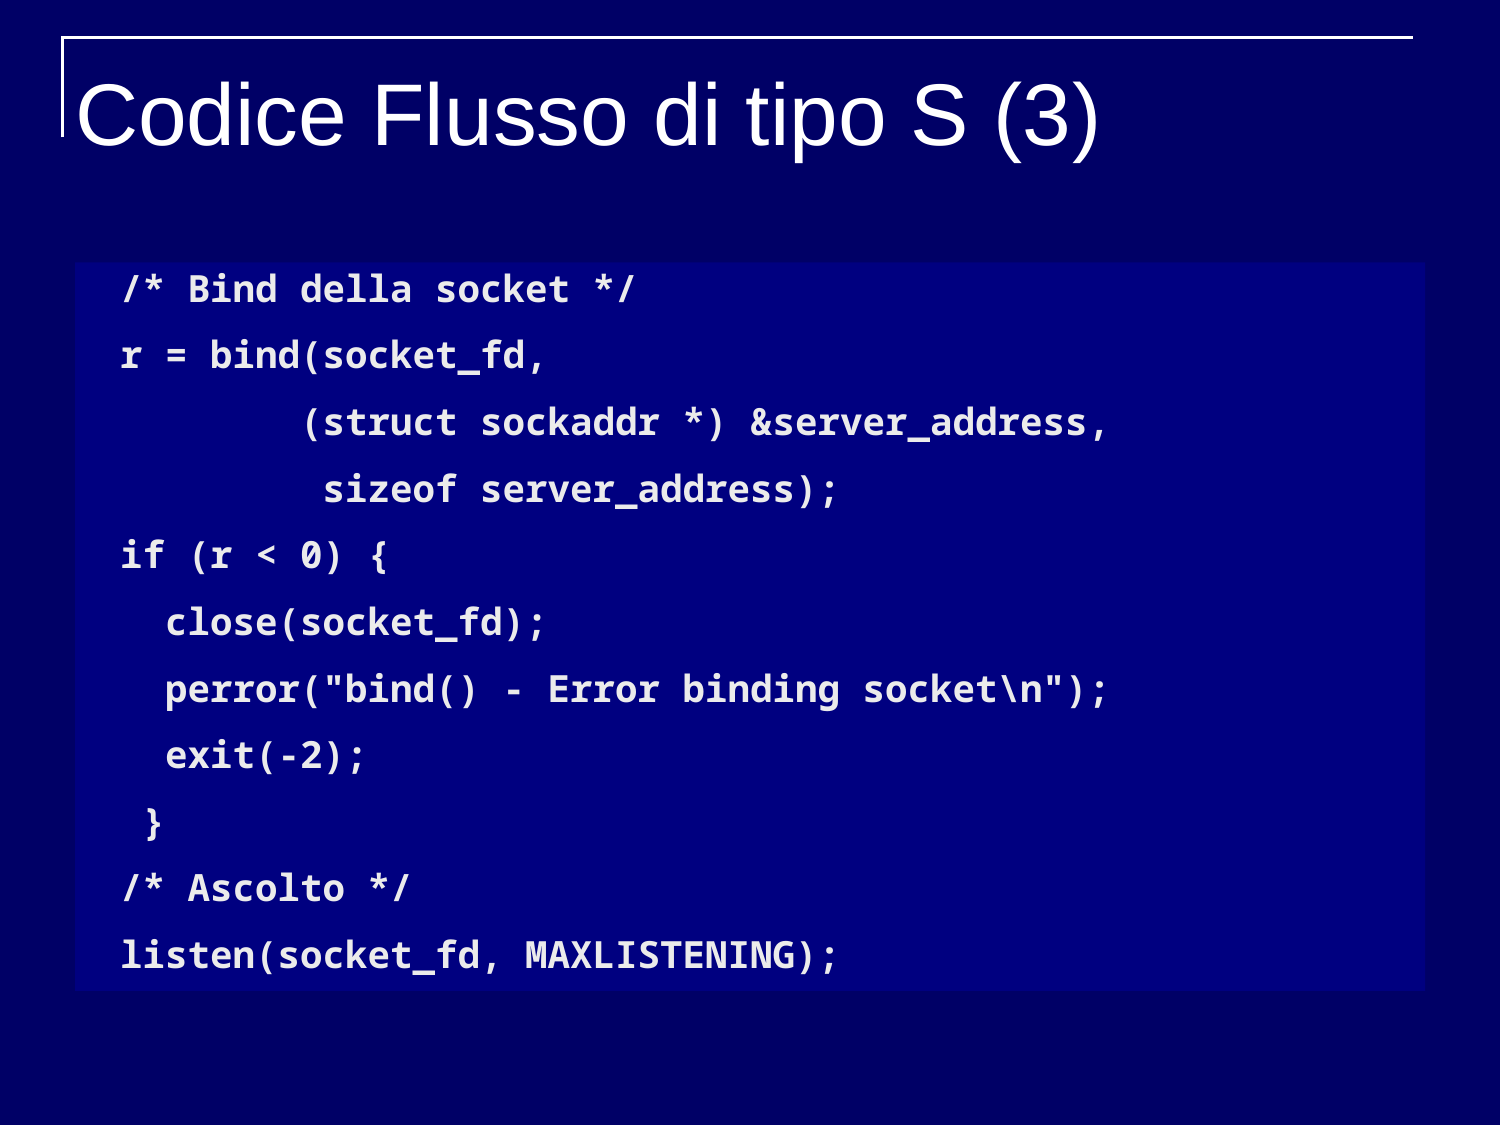

# Codice Flusso di tipo S (3)
 /* Bind della socket */
 r = bind(socket_fd,
 (struct sockaddr *) &server_address,
 sizeof server_address);
 if (r < 0) {
 close(socket_fd);
 perror("bind() - Error binding socket\n");
 exit(-2);
 }
 /* Ascolto */
 listen(socket_fd, MAXLISTENING);